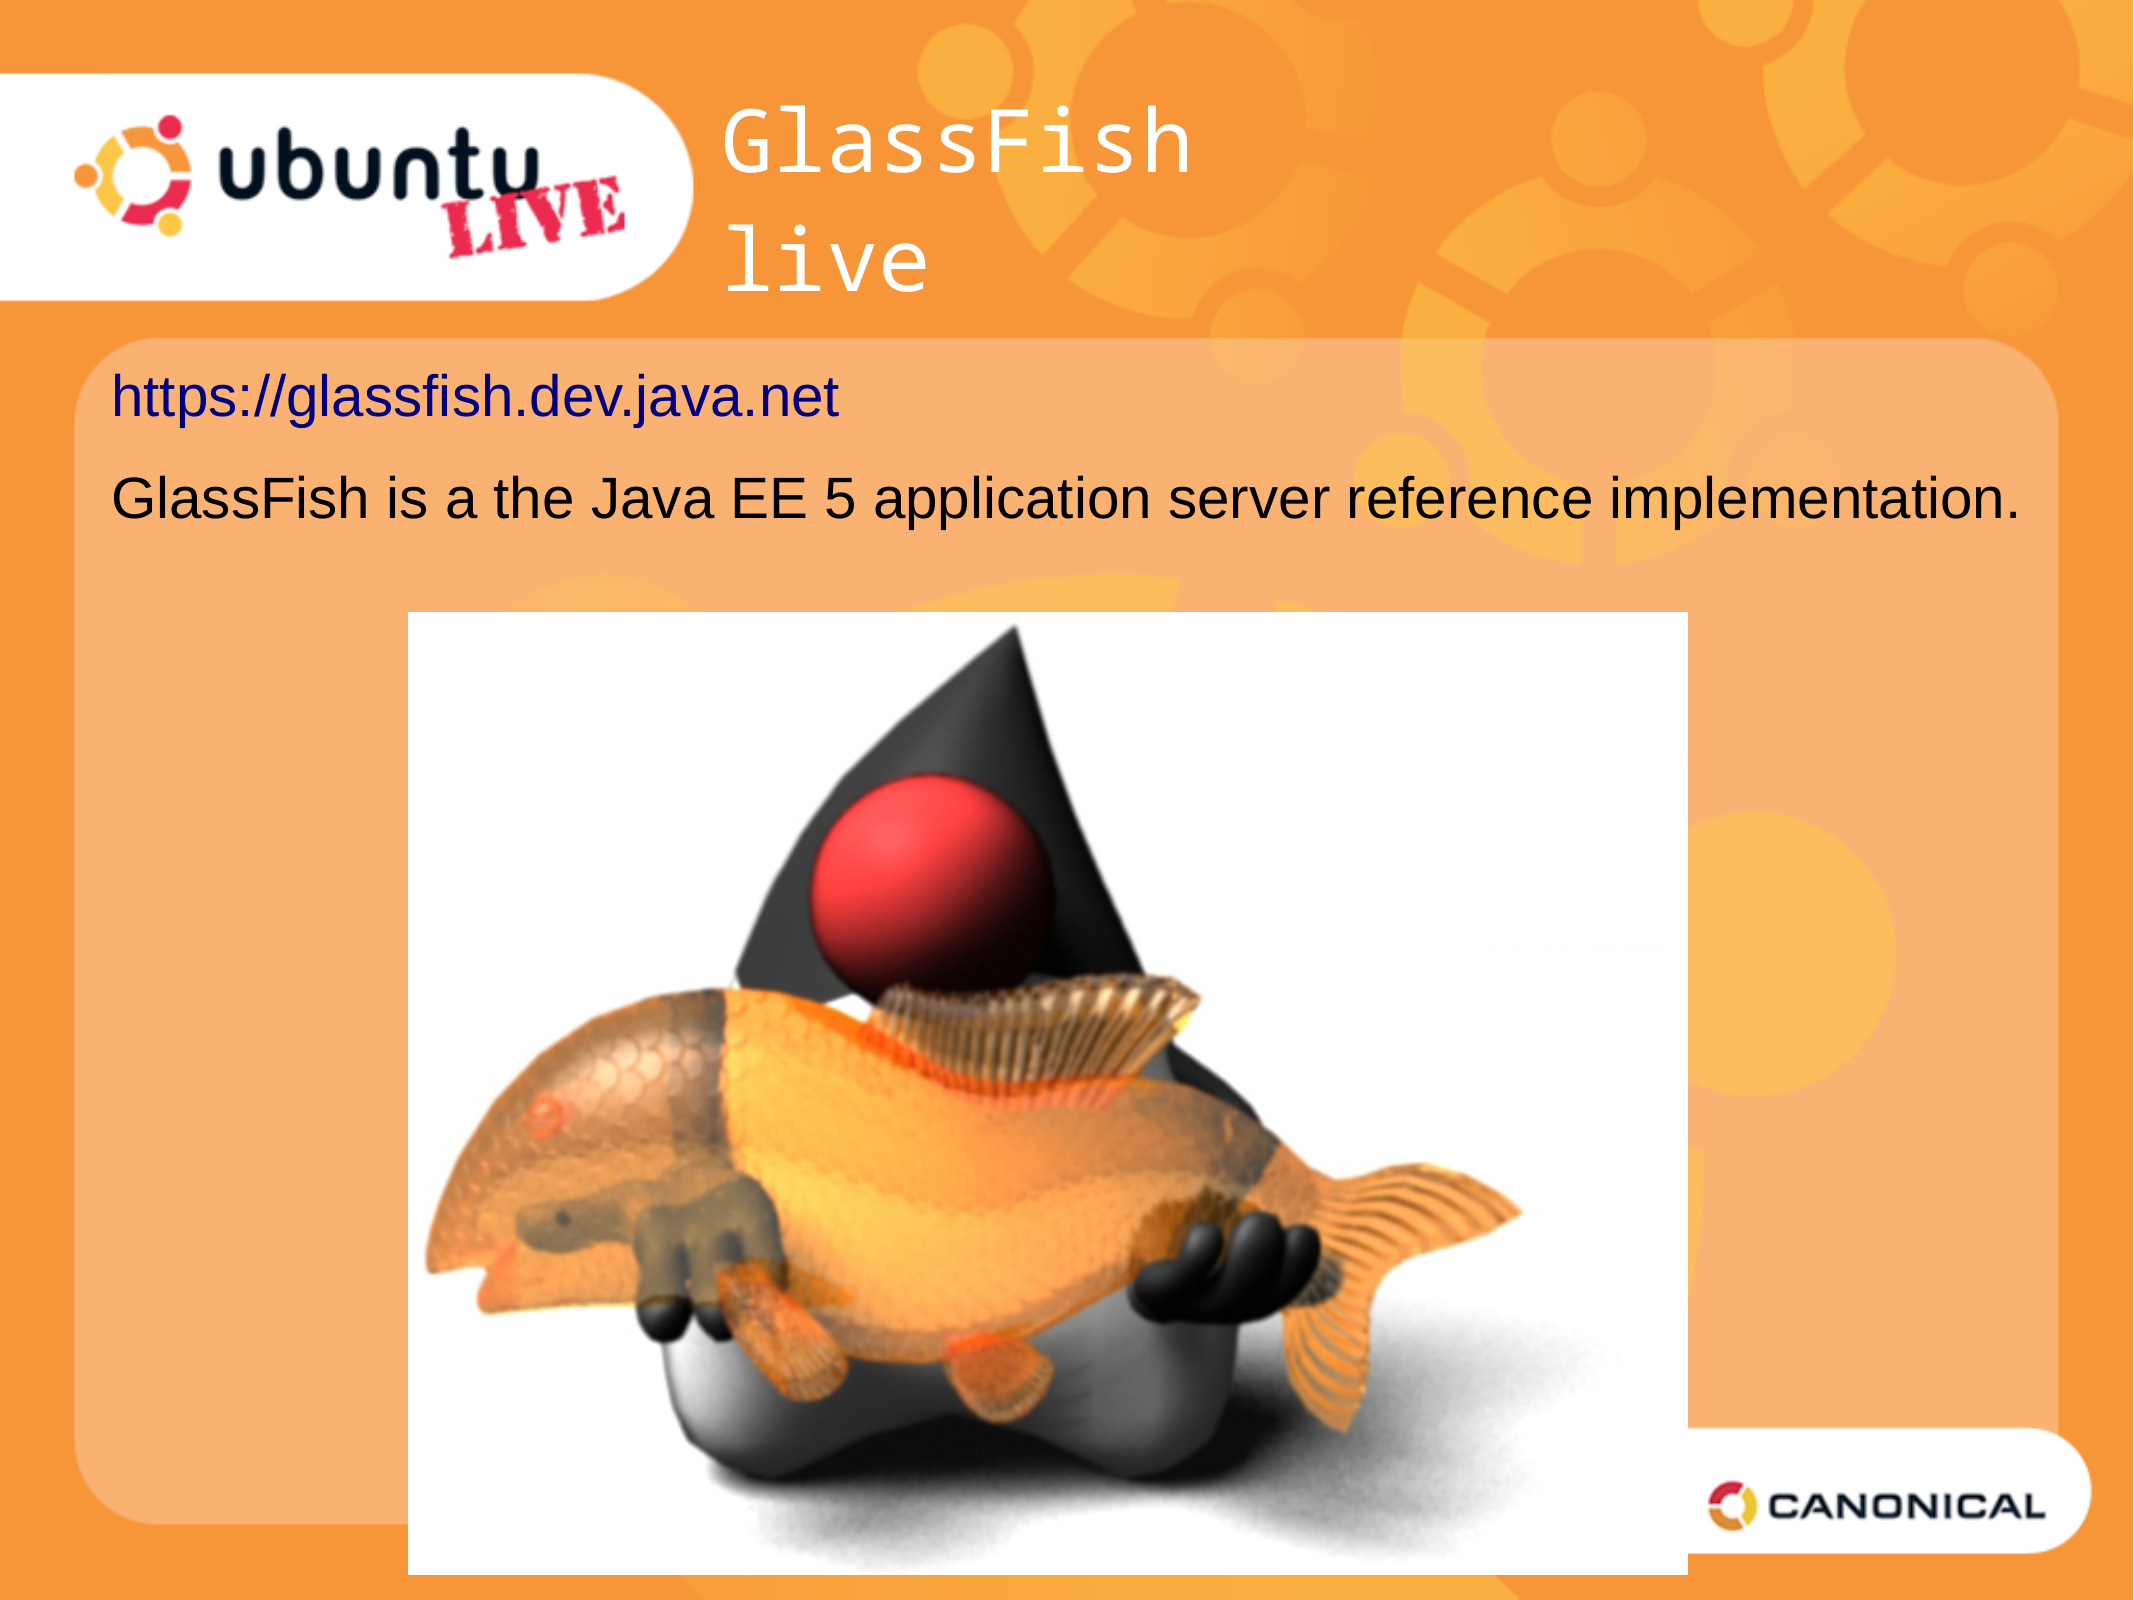

GlassFish
live
# https://glassfish.dev.java.net
GlassFish is a the Java EE 5 application server reference implementation.